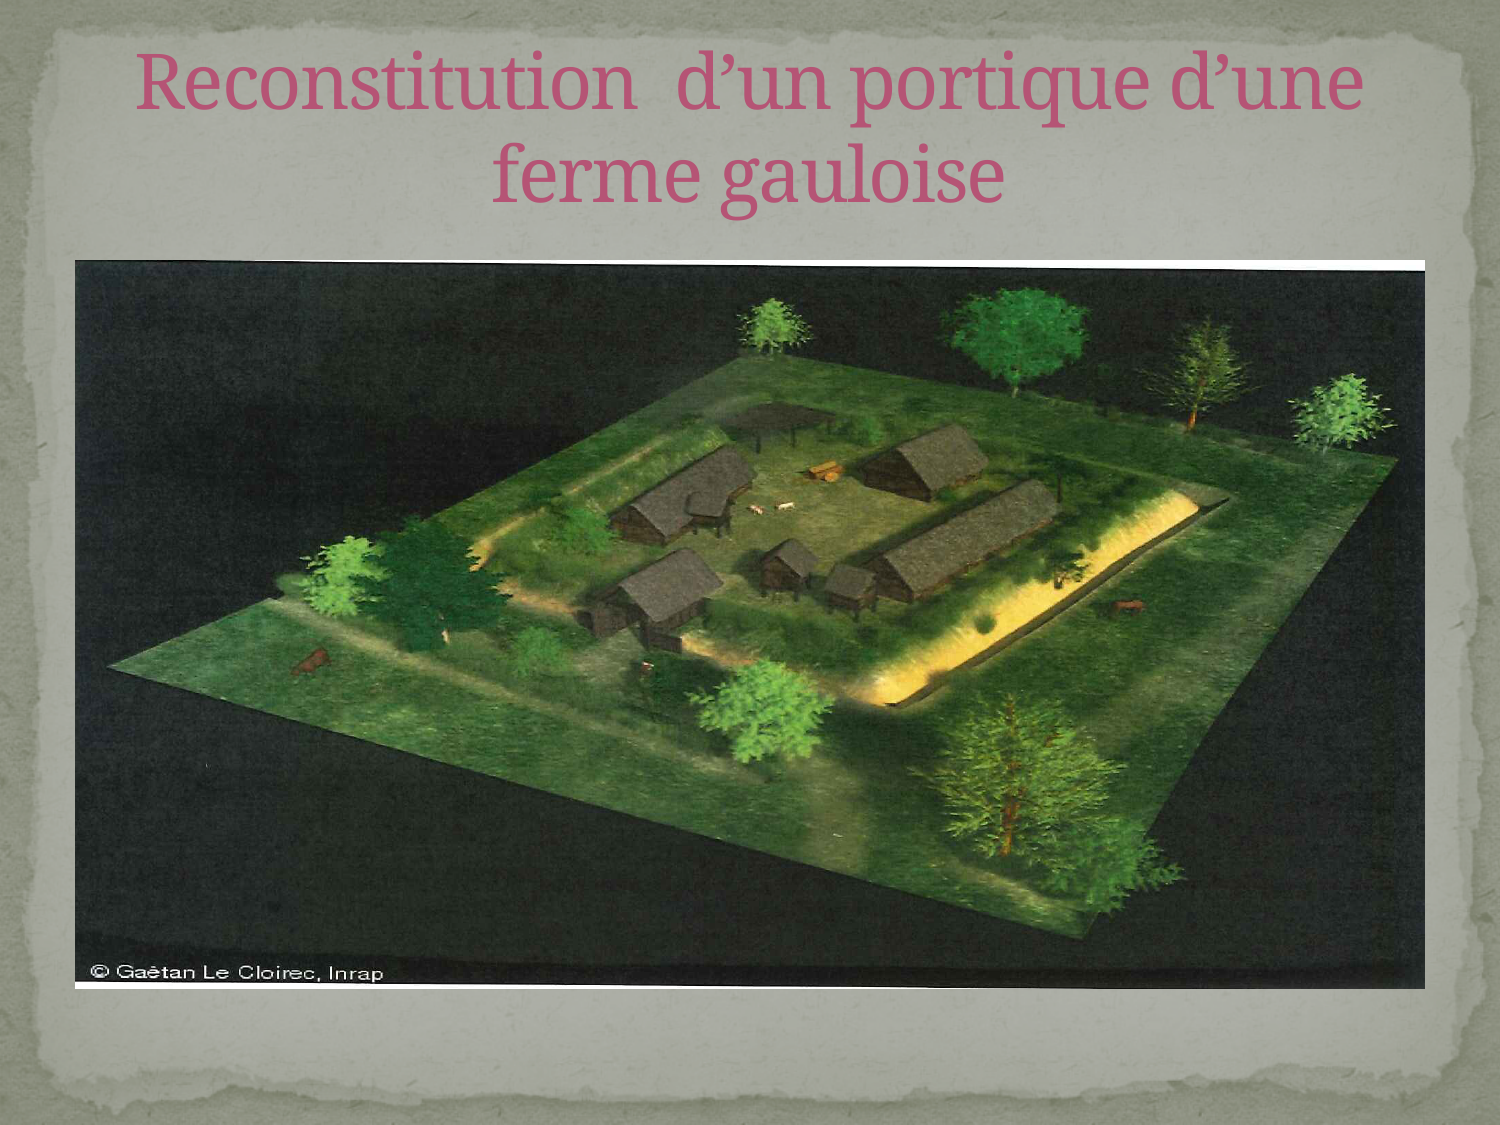

# Reconstitution d’un portique d’une ferme gauloise